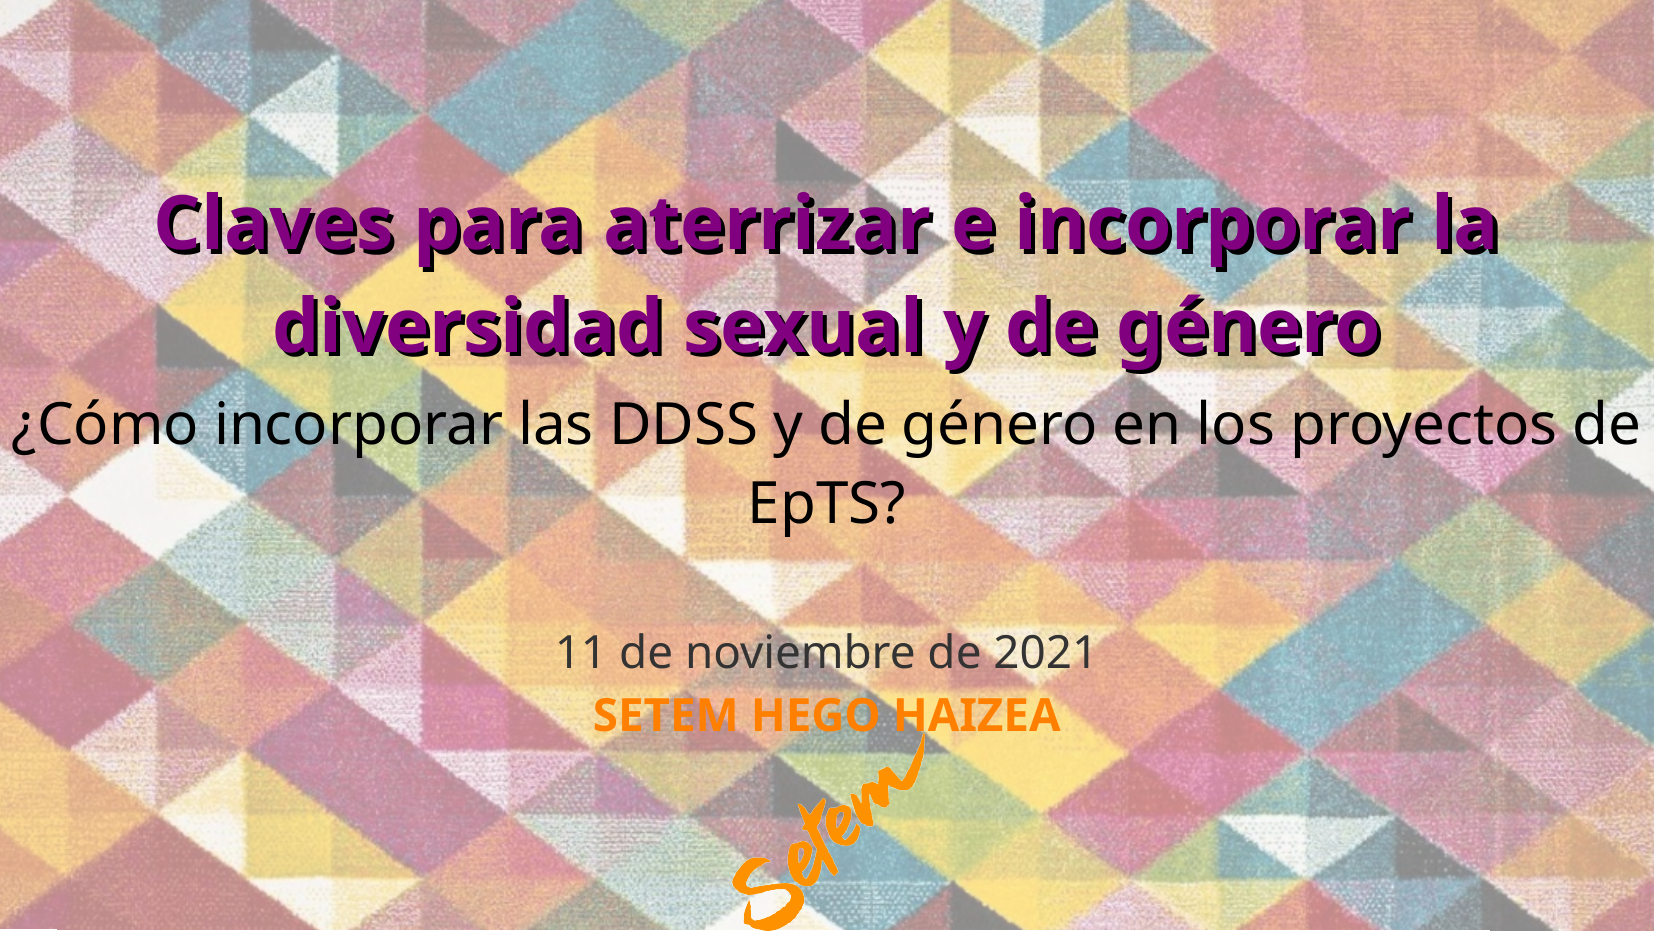

# Claves para aterrizar e incorporar la diversidad sexual y de género
¿Cómo incorporar las DDSS y de género en los proyectos de EpTS?
11 de noviembre de 2021
SETEM HEGO HAIZEA